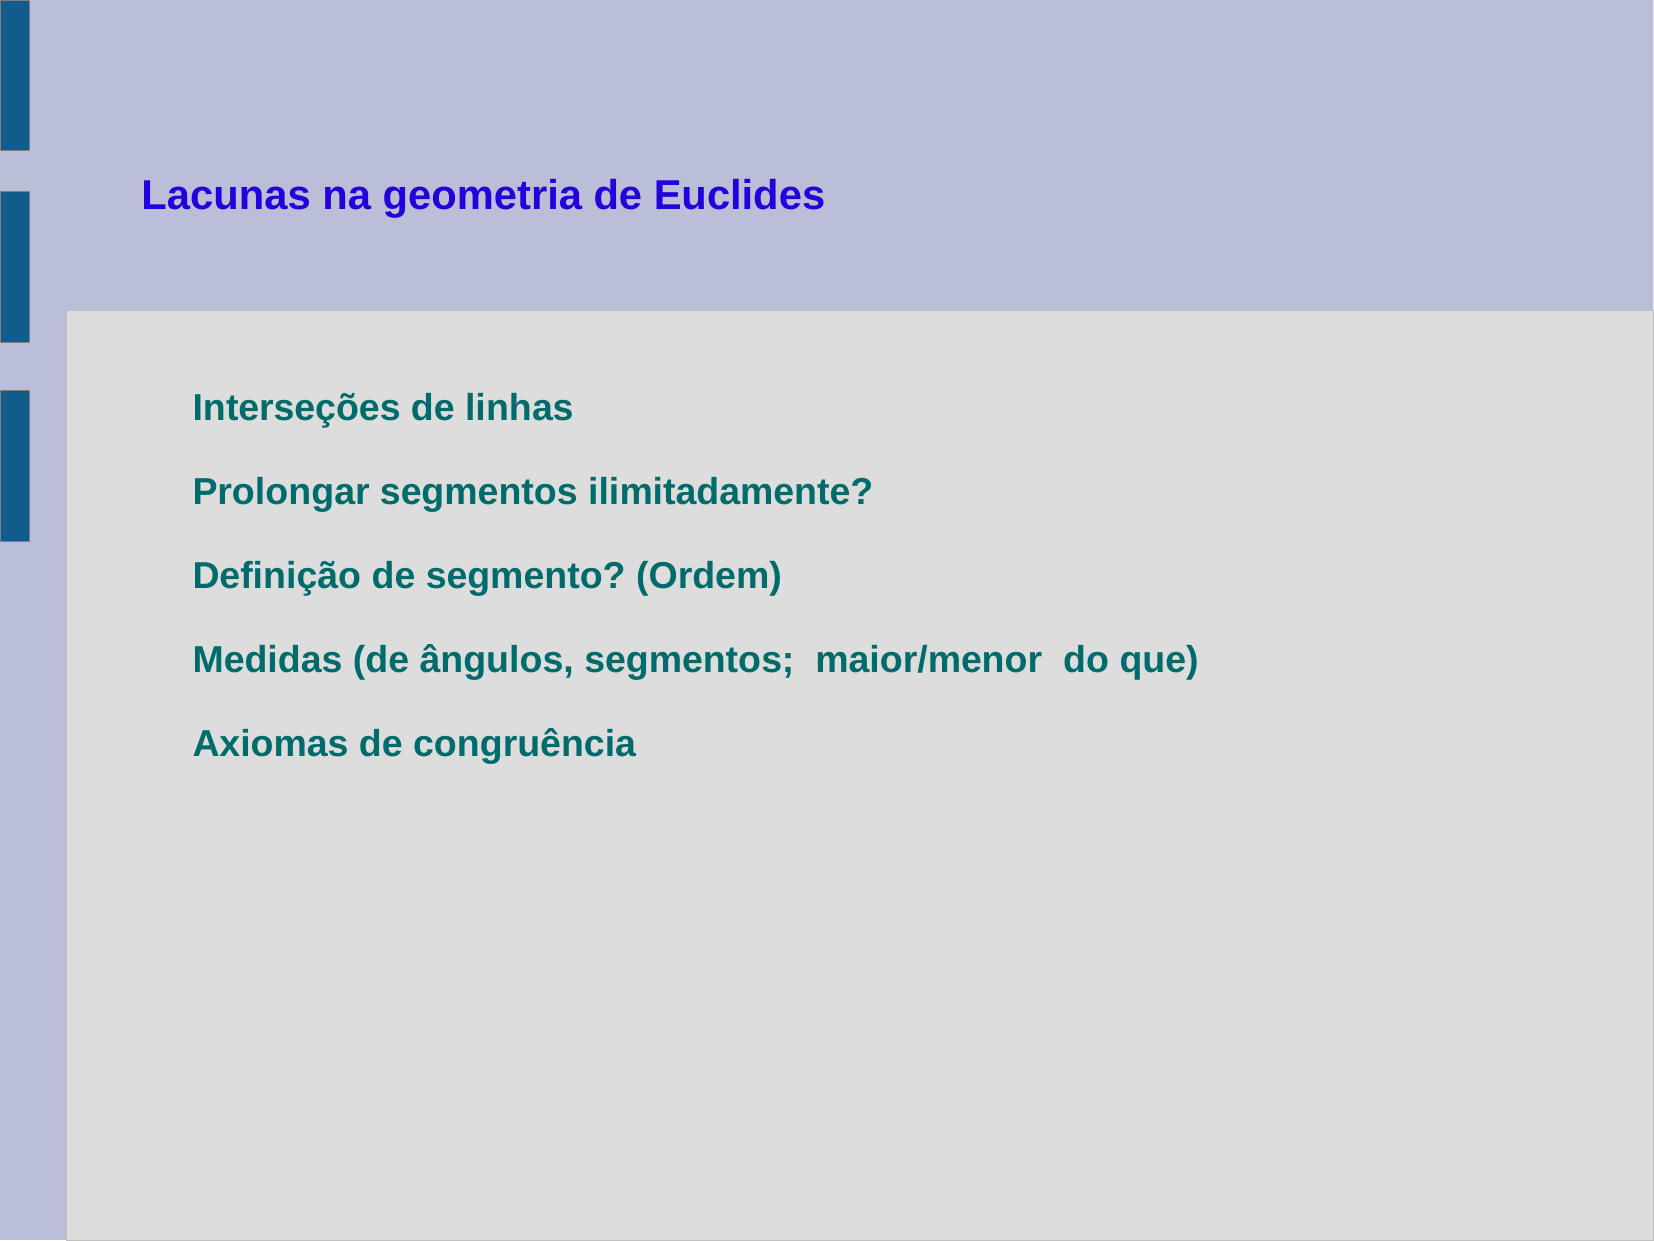

# Lacunas na geometria de Euclides
Interseções de linhas
Prolongar segmentos ilimitadamente?
Definição de segmento? (Ordem)
Medidas (de ângulos, segmentos; maior/menor do que)
Axiomas de congruência